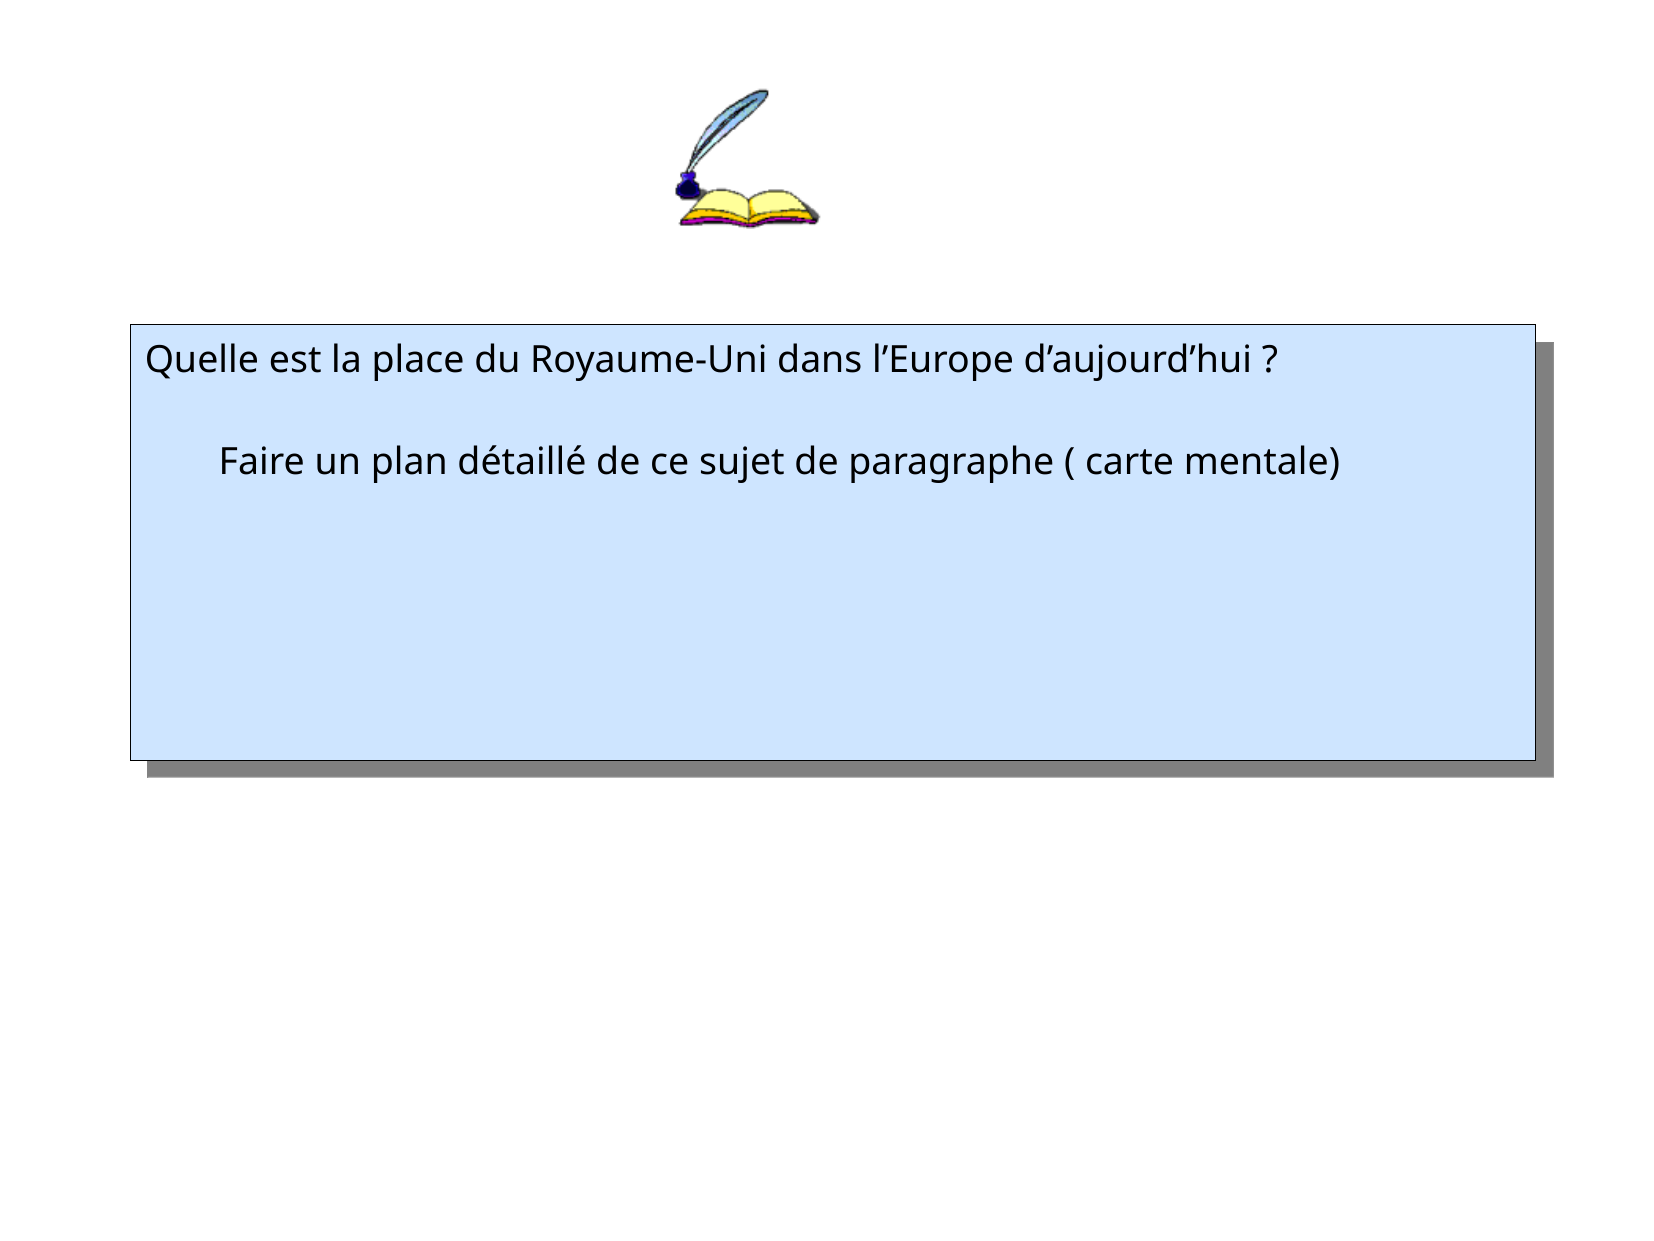

Quelle est la place du Royaume-Uni dans l’Europe d’aujourd’hui ?
	Faire un plan détaillé de ce sujet de paragraphe ( carte mentale)